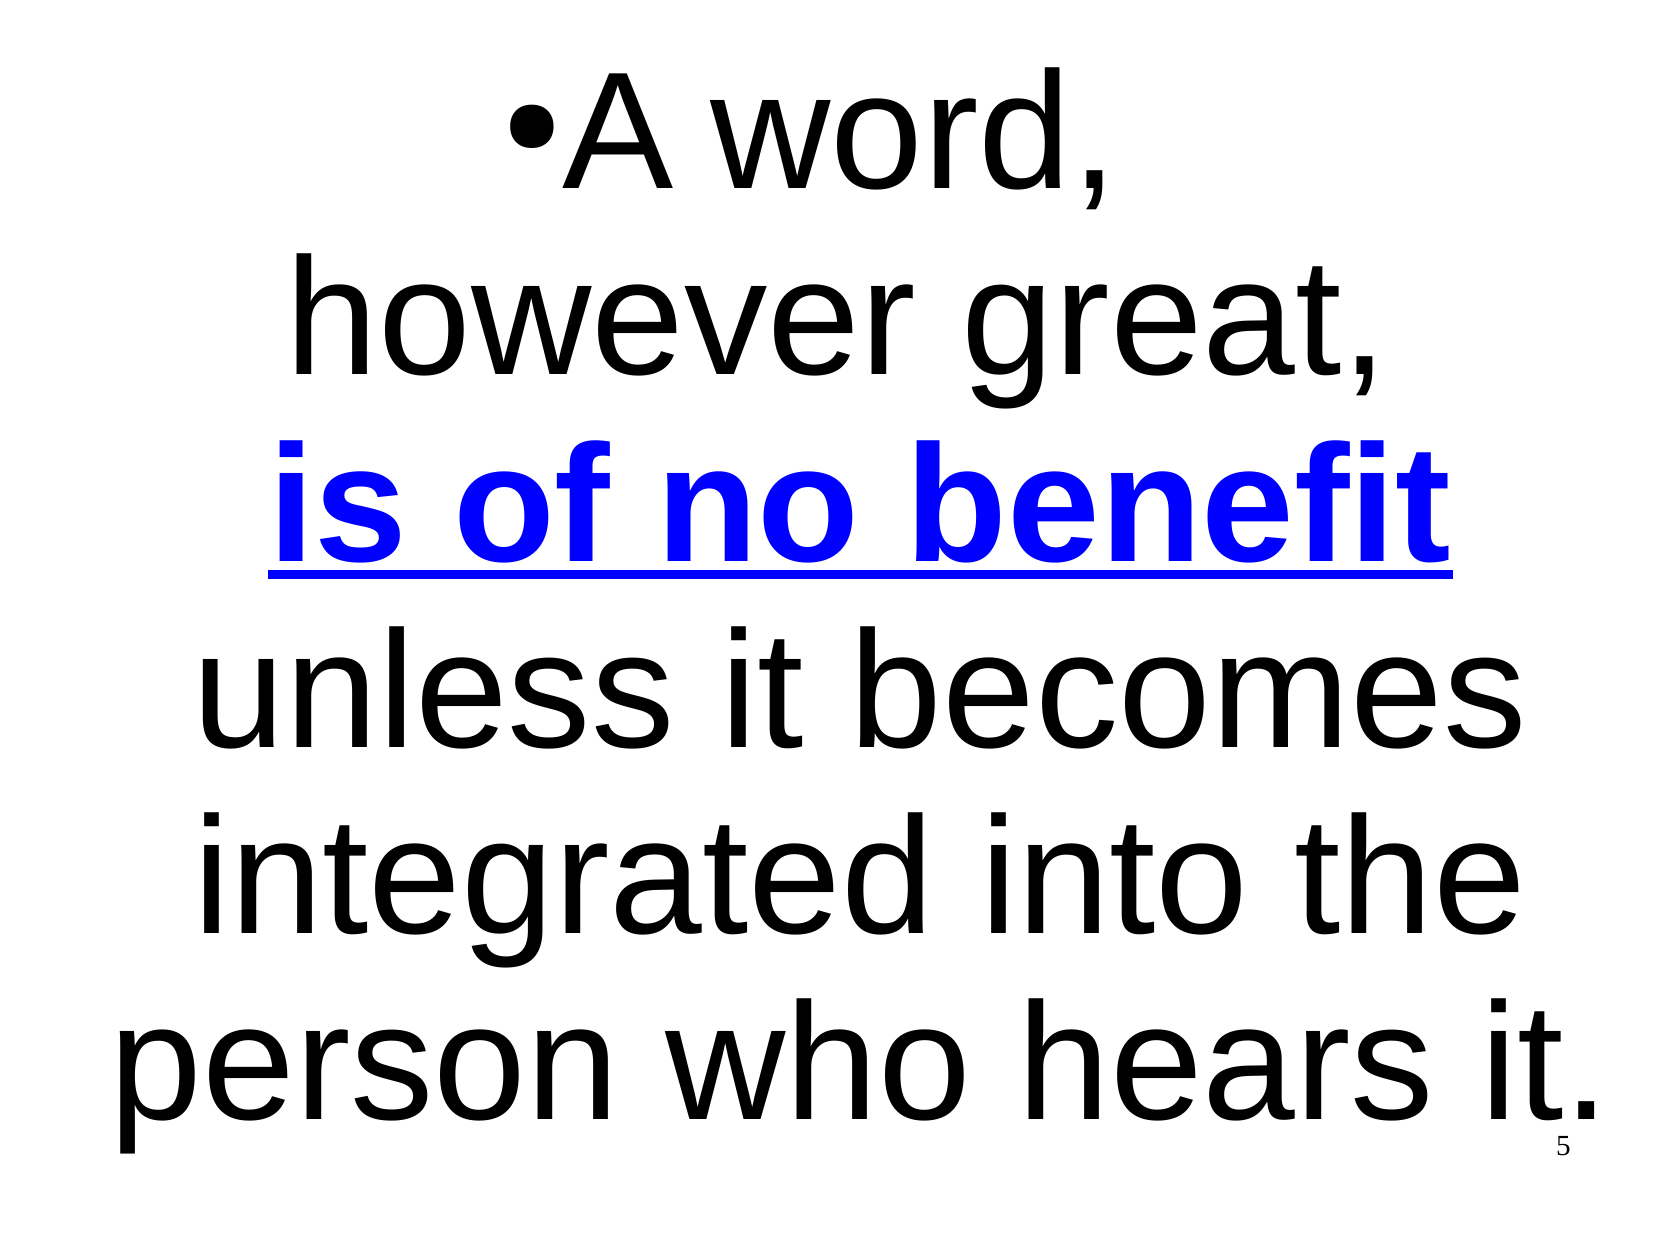

# A word, however great, is of no benefit unless it becomes integrated into the person who hears it.
5